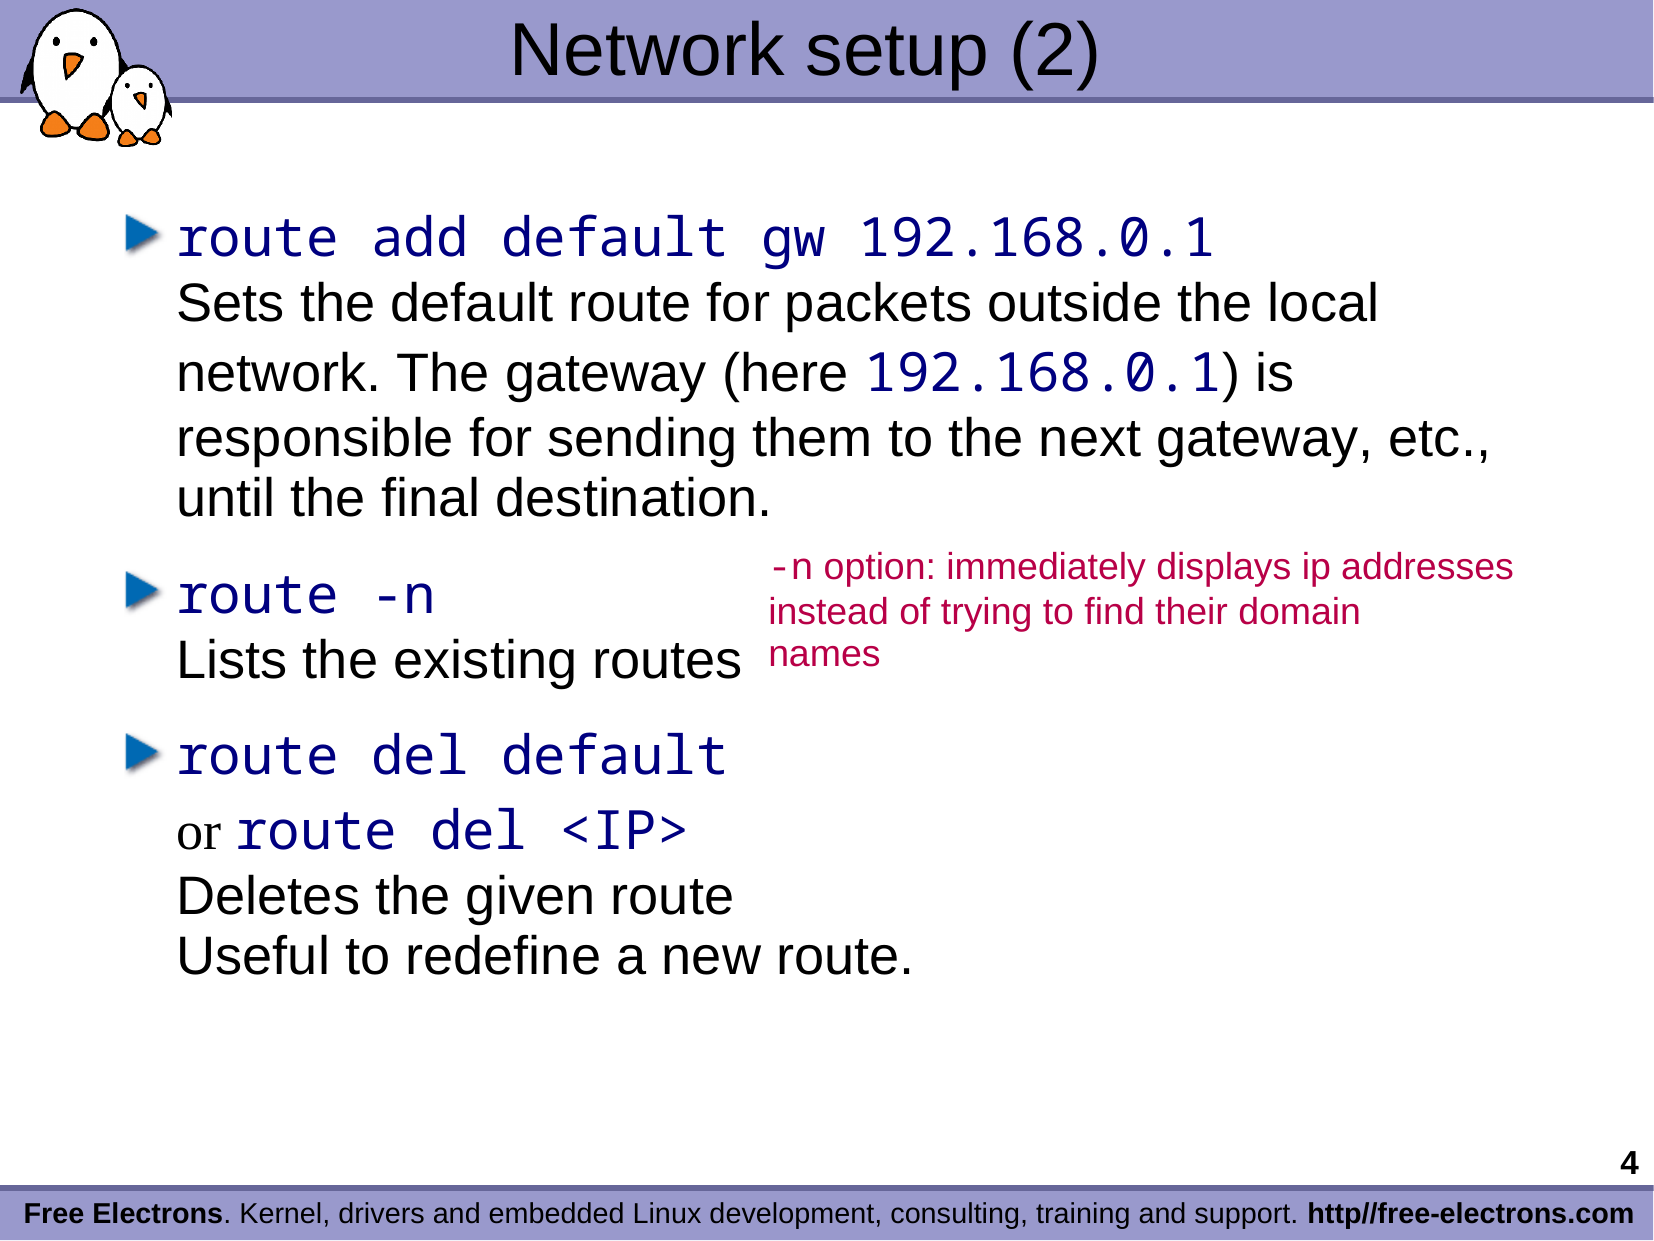

# Network setup (2)
route add default gw 192.168.0.1
Sets the default route for packets outside the local network. The gateway (here 192.168.0.1) is responsible for sending them to the next gateway, etc., until the final destination.
route -n
Lists the existing routes
route del default
or route del <IP>
Deletes the given route
Useful to redefine a new route.
-n option: immediately displays ip addresses
instead of trying to find their domain
names